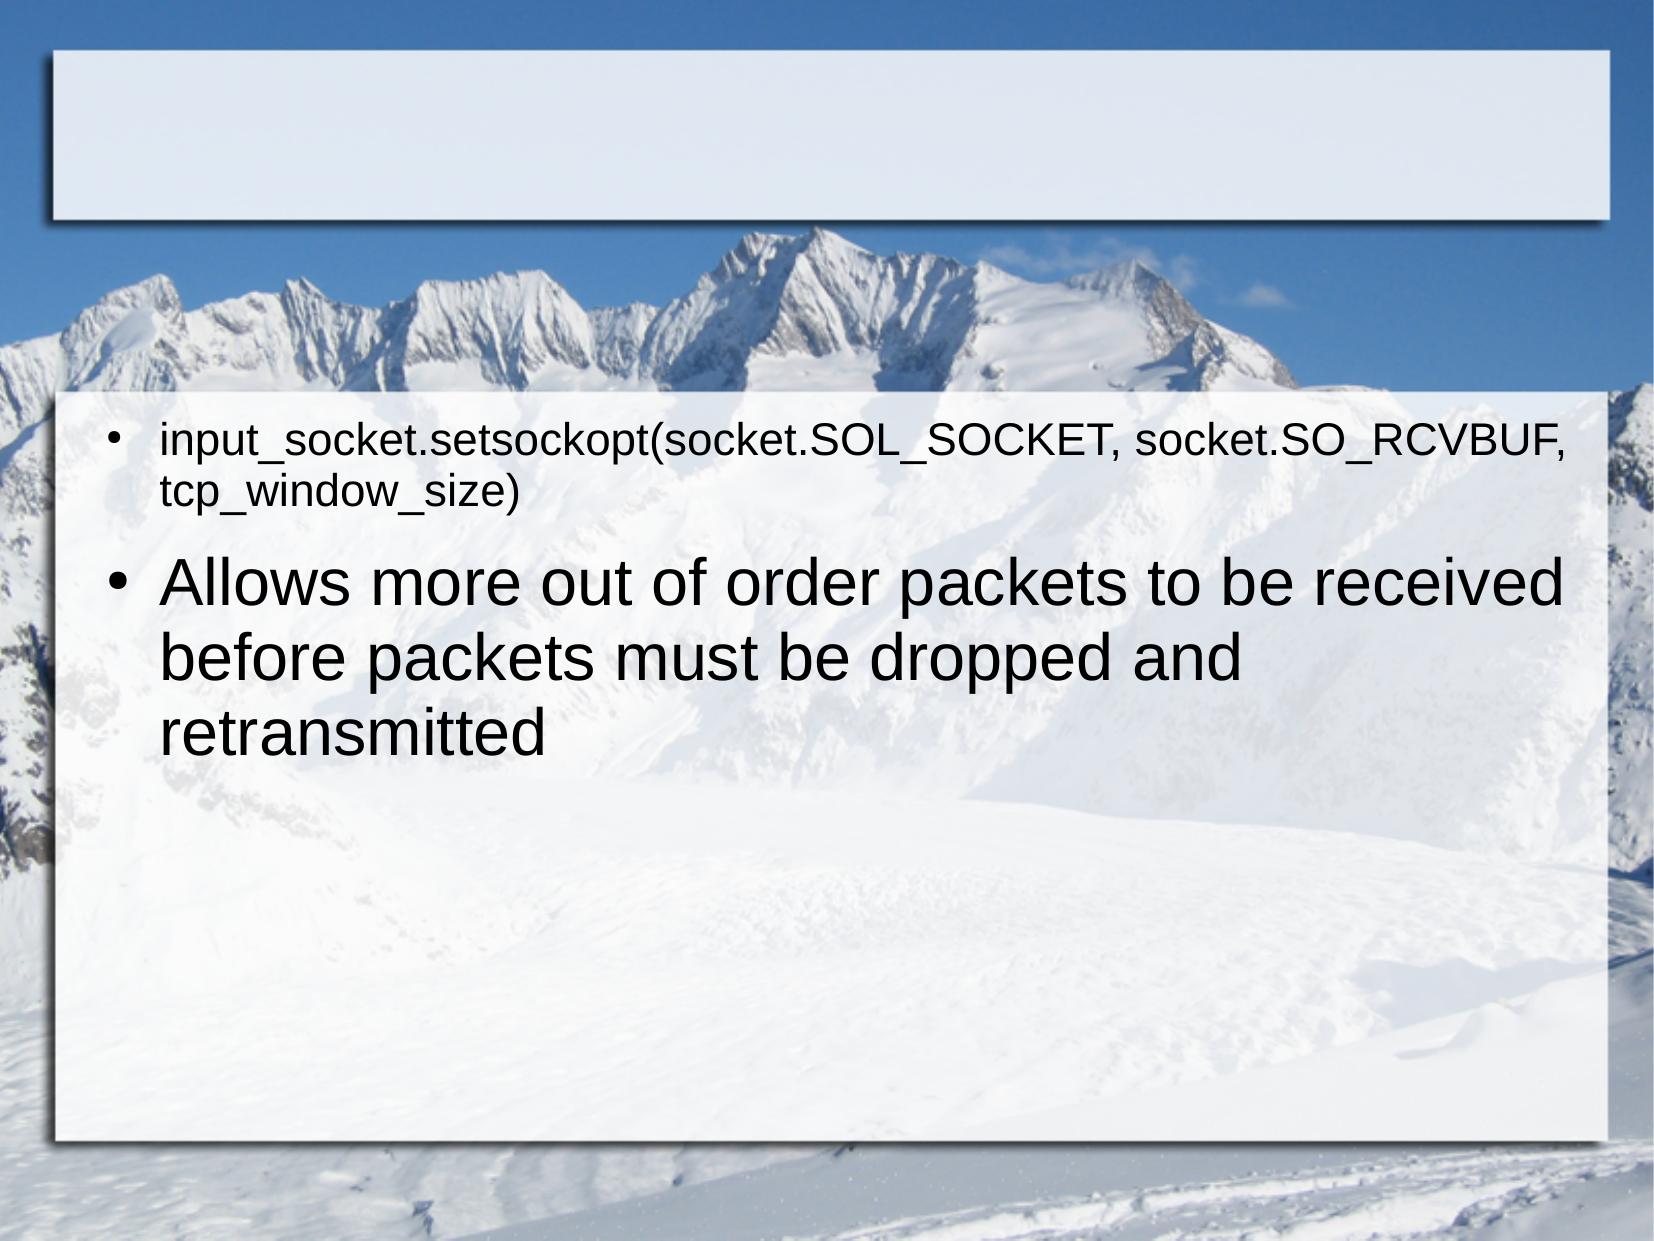

#
input_socket.setsockopt(socket.SOL_SOCKET, socket.SO_RCVBUF, tcp_window_size)
Allows more out of order packets to be received before packets must be dropped and retransmitted